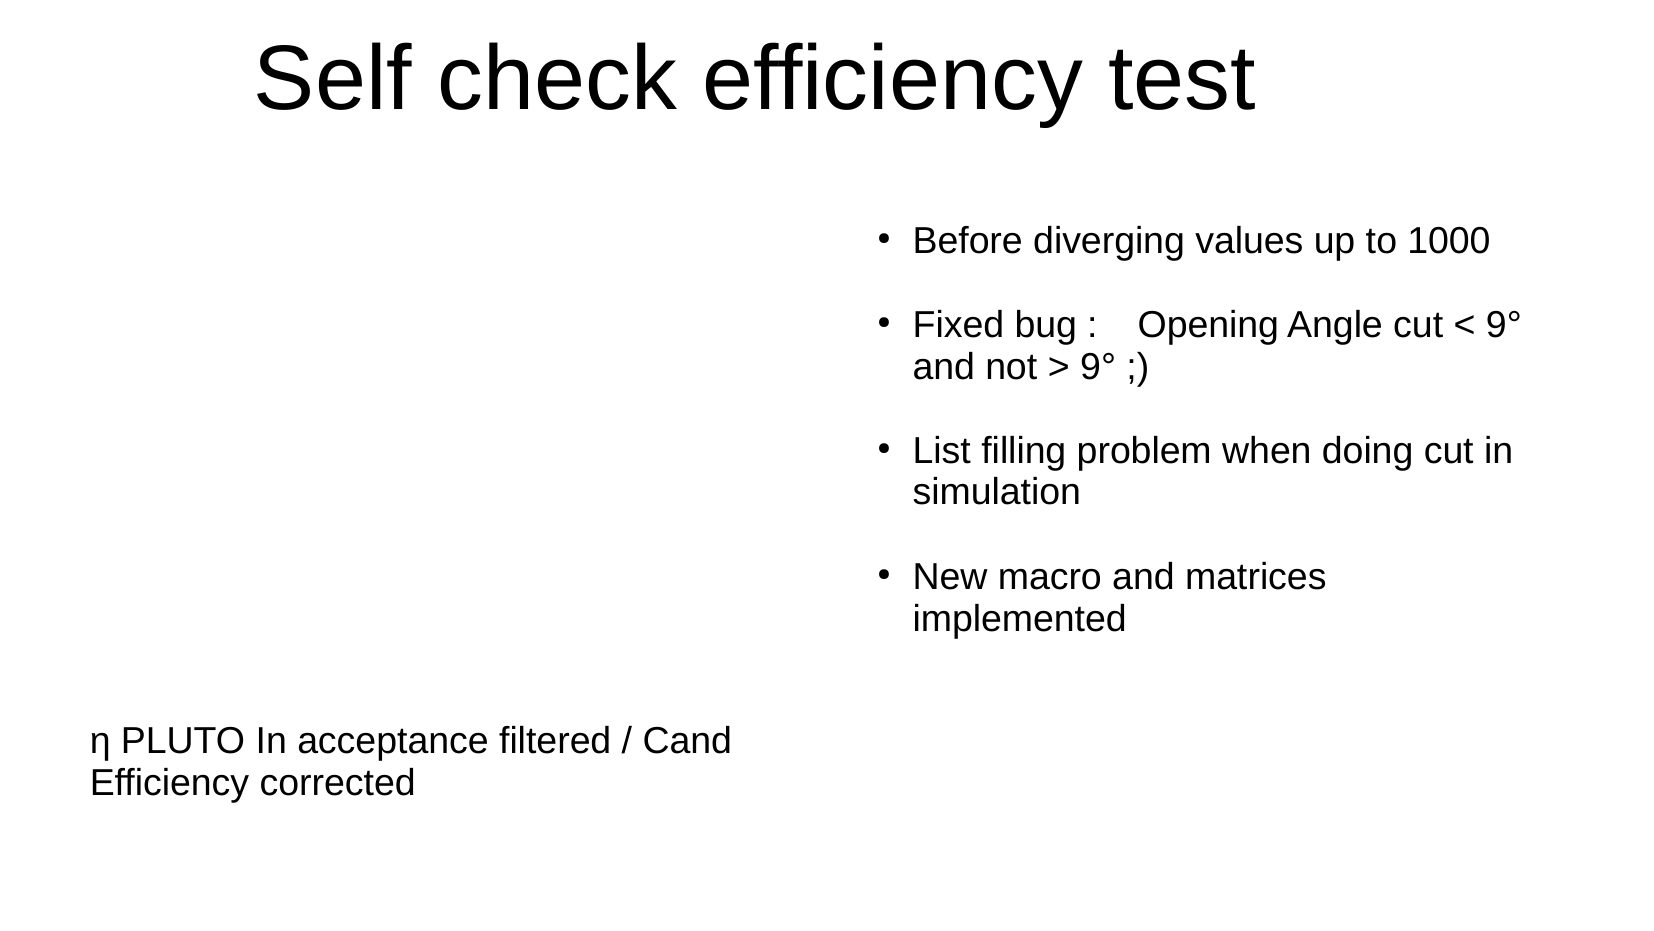

# Self check efficiency test
Before diverging values up to 1000
Fixed bug : 	Opening Angle cut < 9° and not > 9° ;)
List filling problem when doing cut in simulation
New macro and matrices implemented
η PLUTO In acceptance filtered / Cand Efficiency corrected